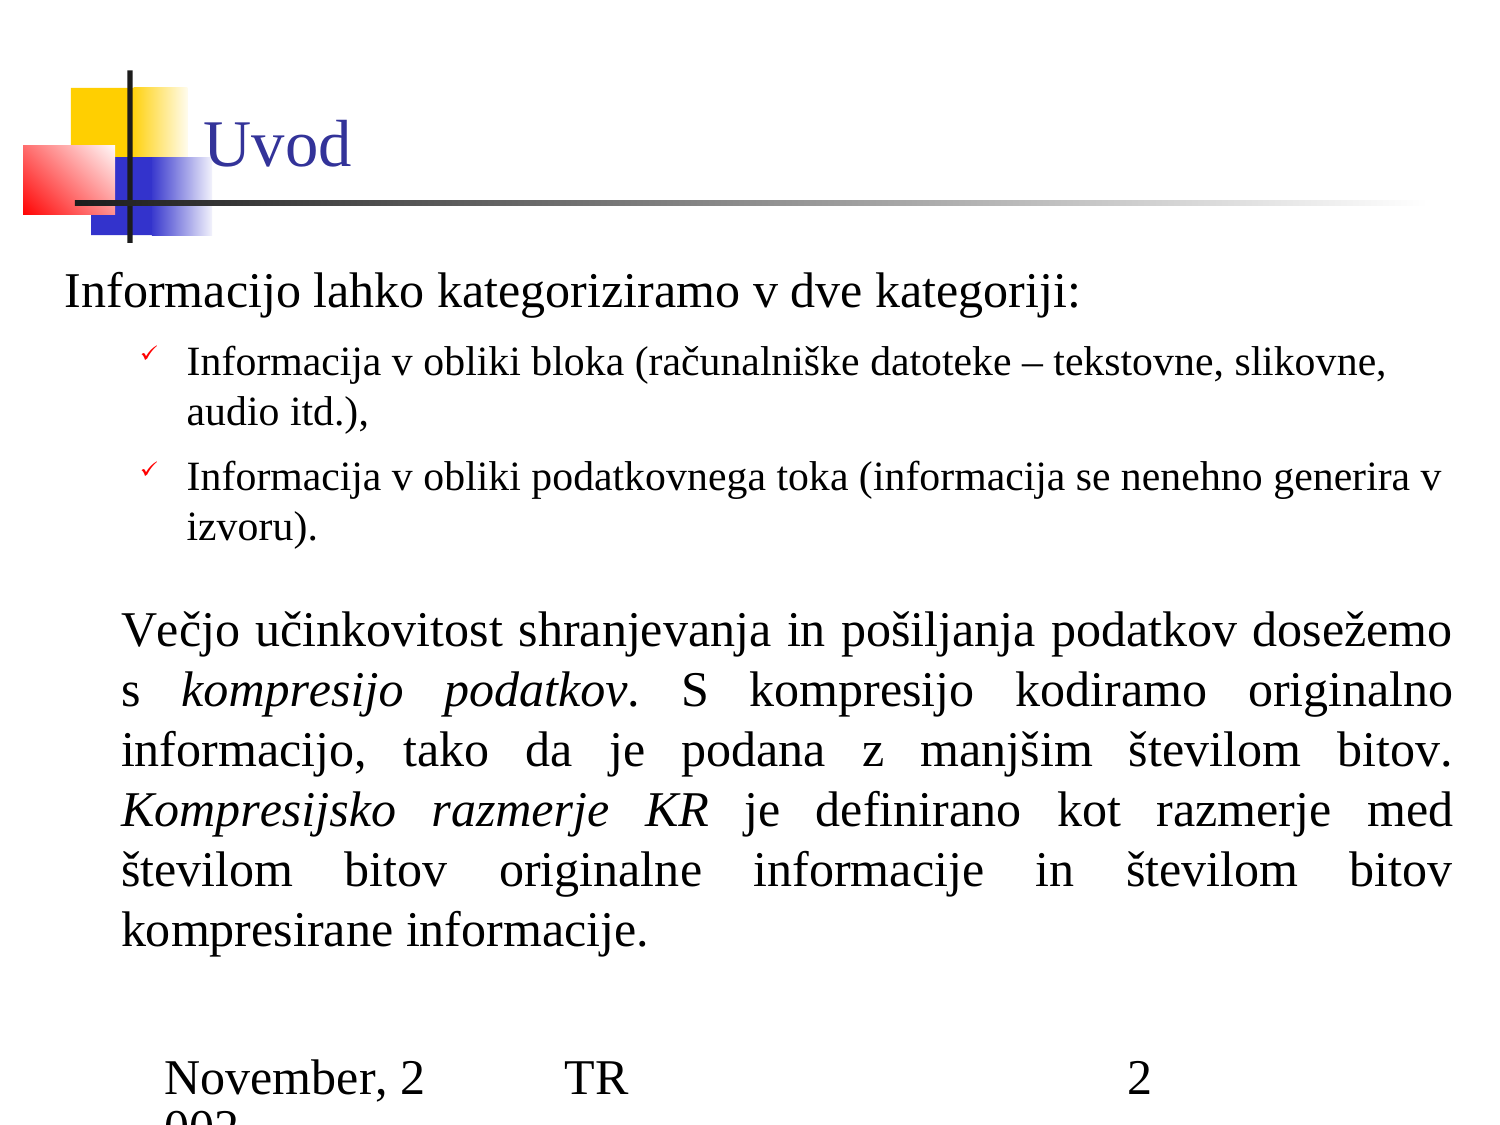

# Uvod
Informacijo lahko kategoriziramo v dve kategoriji:
Informacija v obliki bloka (računalniške datoteke – tekstovne, slikovne, audio itd.),
Informacija v obliki podatkovnega toka (informacija se nenehno generira v izvoru).
	Večjo učinkovitost shranjevanja in pošiljanja podatkov dosežemo s kompresijo podatkov. S kompresijo kodiramo originalno informacijo, tako da je podana z manjšim številom bitov. Kompresijsko razmerje KR je definirano kot razmerje med številom bitov originalne informacije in številom bitov kompresirane informacije.
November, 2002
TR
2